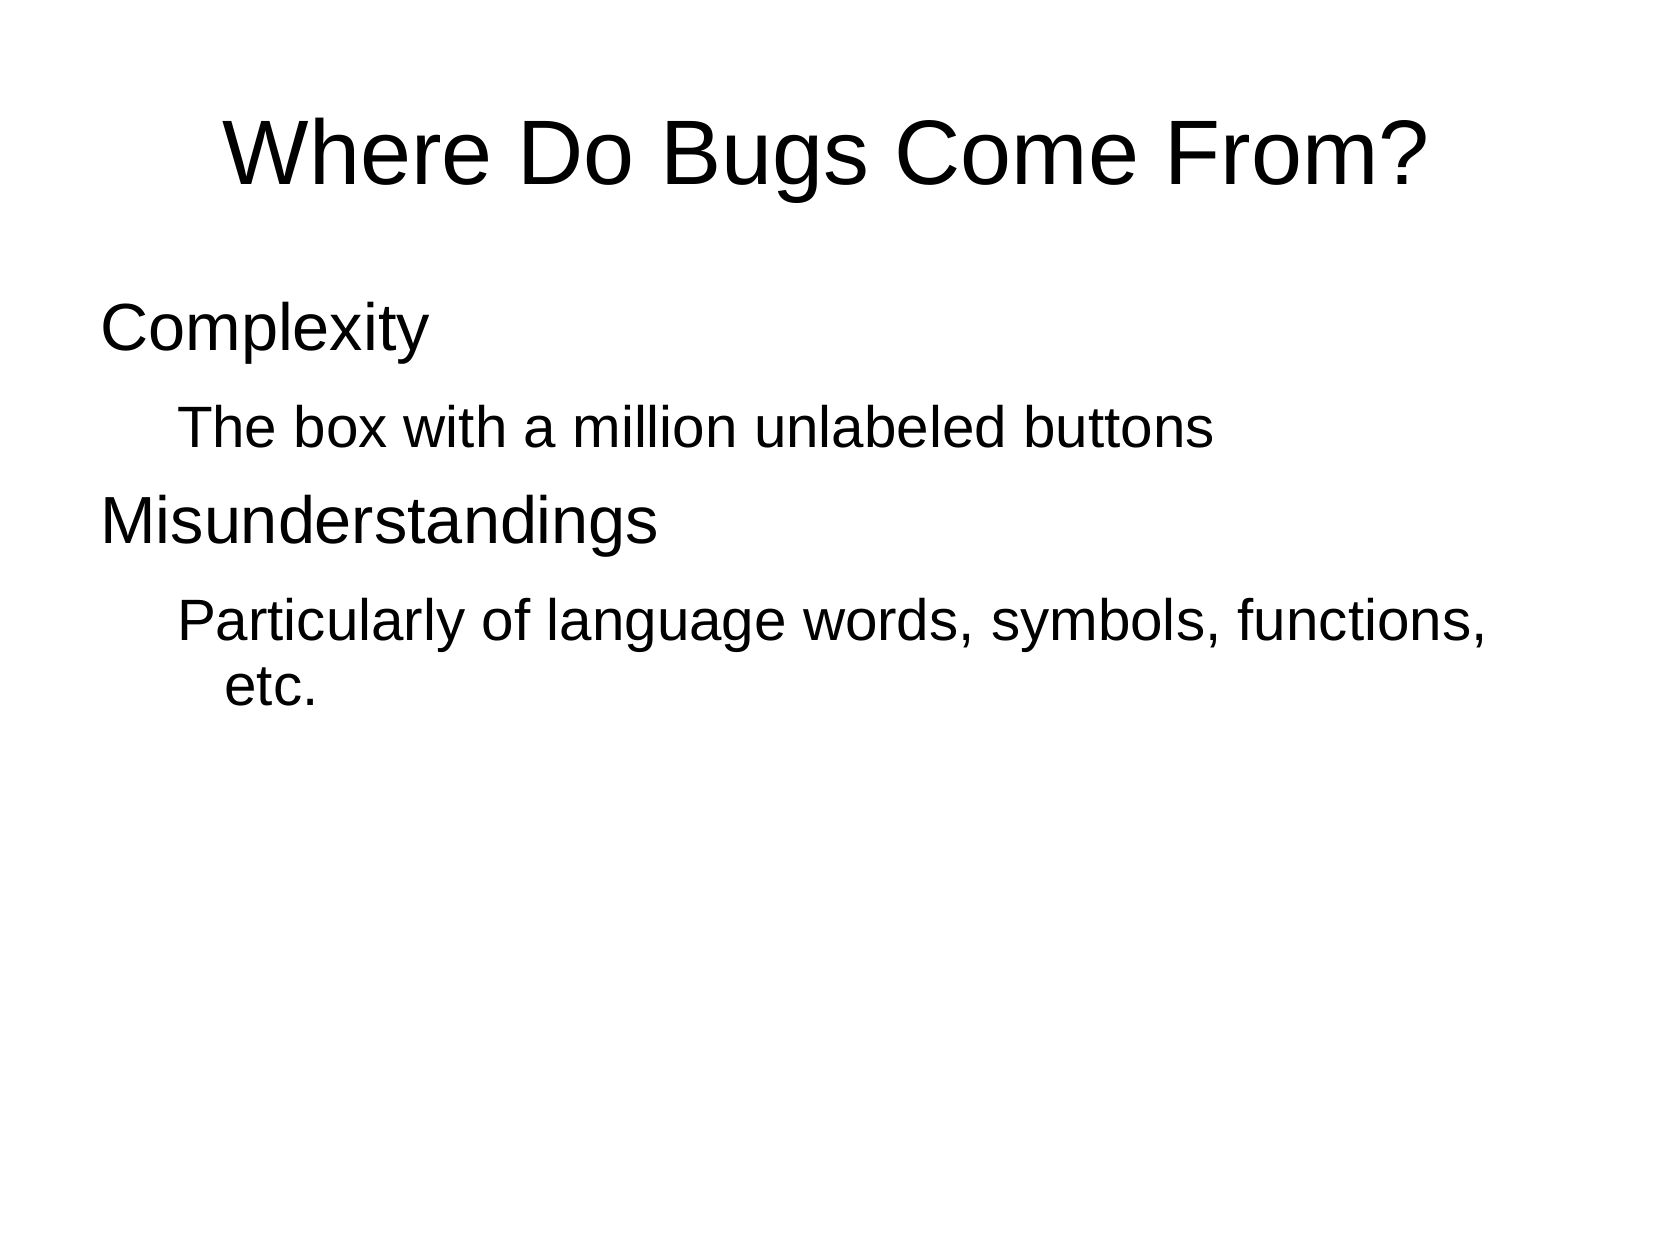

# Where Do Bugs Come From?
Complexity
The box with a million unlabeled buttons
Misunderstandings
Particularly of language words, symbols, functions, etc.